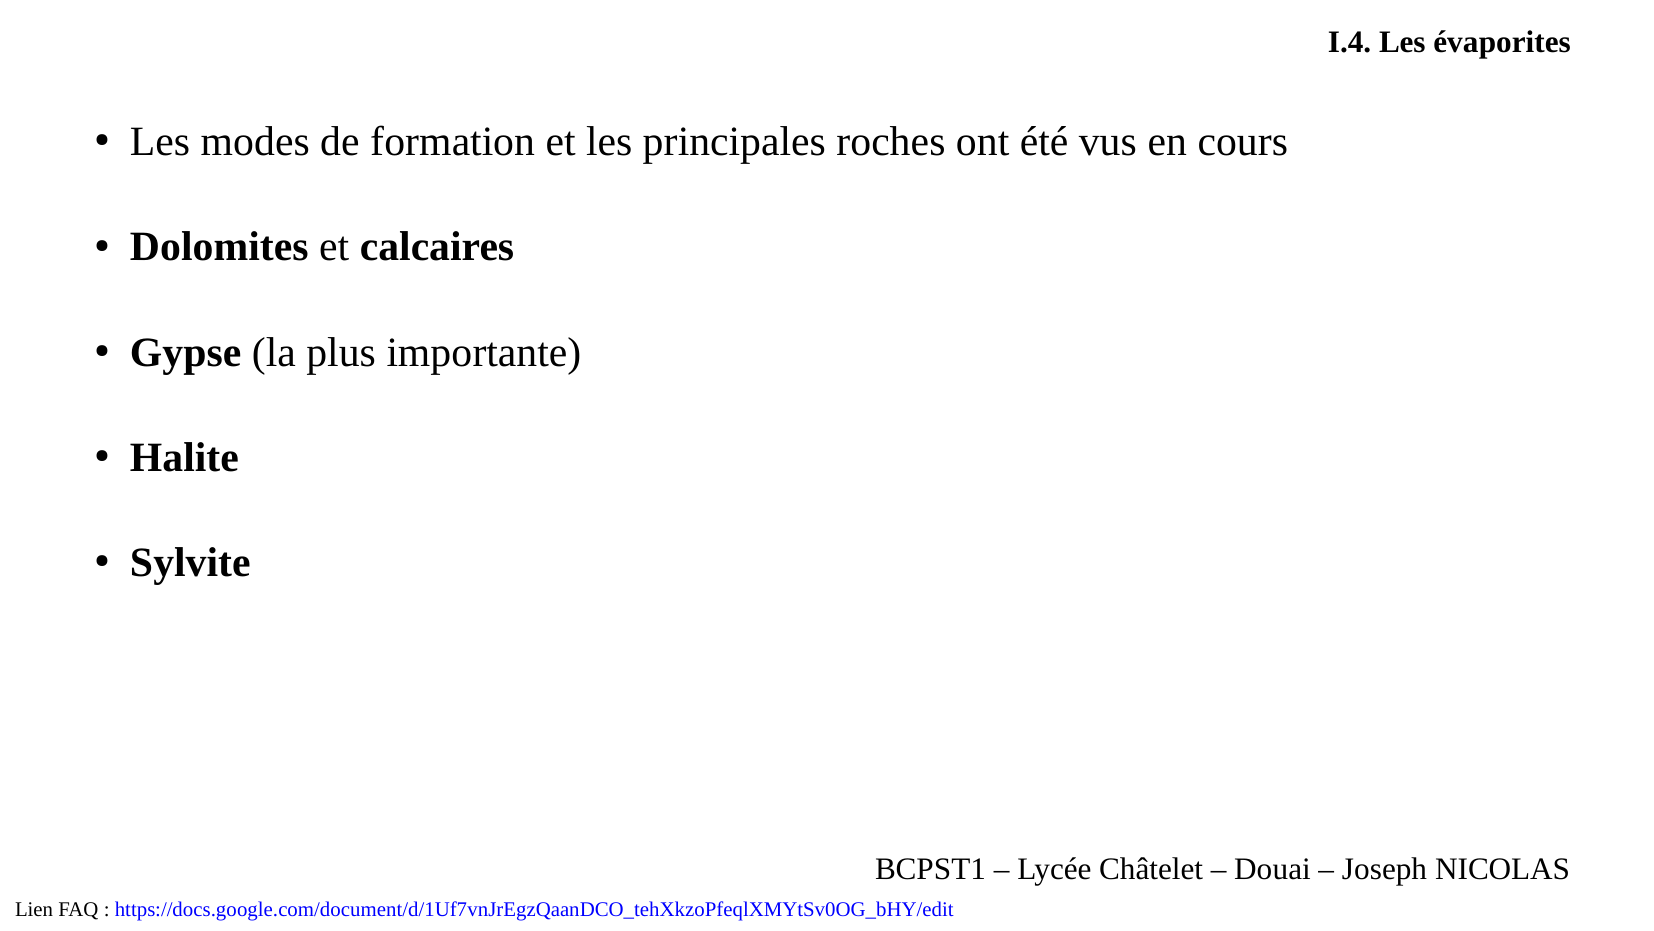

I.4. Les évaporites
Les modes de formation et les principales roches ont été vus en cours
Dolomites et calcaires
Gypse (la plus importante)
Halite
Sylvite
BCPST1 – Lycée Châtelet – Douai – Joseph NICOLAS
Lien FAQ : https://docs.google.com/document/d/1Uf7vnJrEgzQaanDCO_tehXkzoPfeqlXMYtSv0OG_bHY/edit